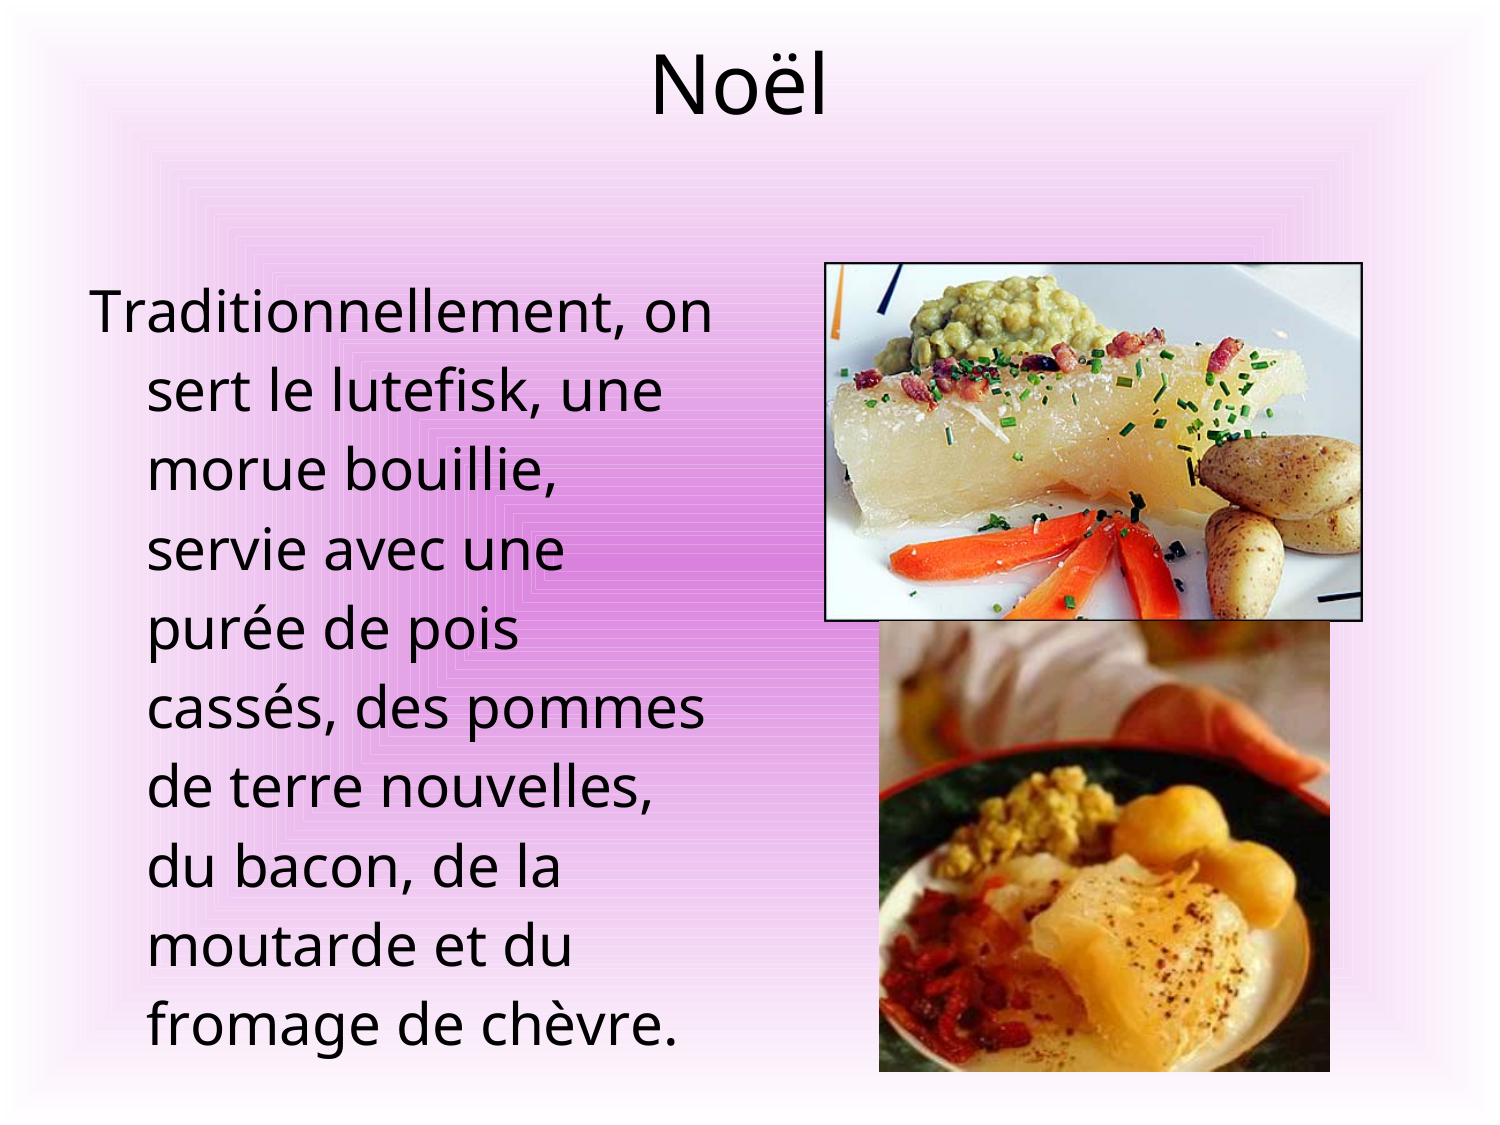

# Noël
Traditionnellement, on sert le lutefisk, une morue bouillie, servie avec une purée de pois cassés, des pommes de terre nouvelles, du bacon, de la moutarde et du fromage de chèvre.